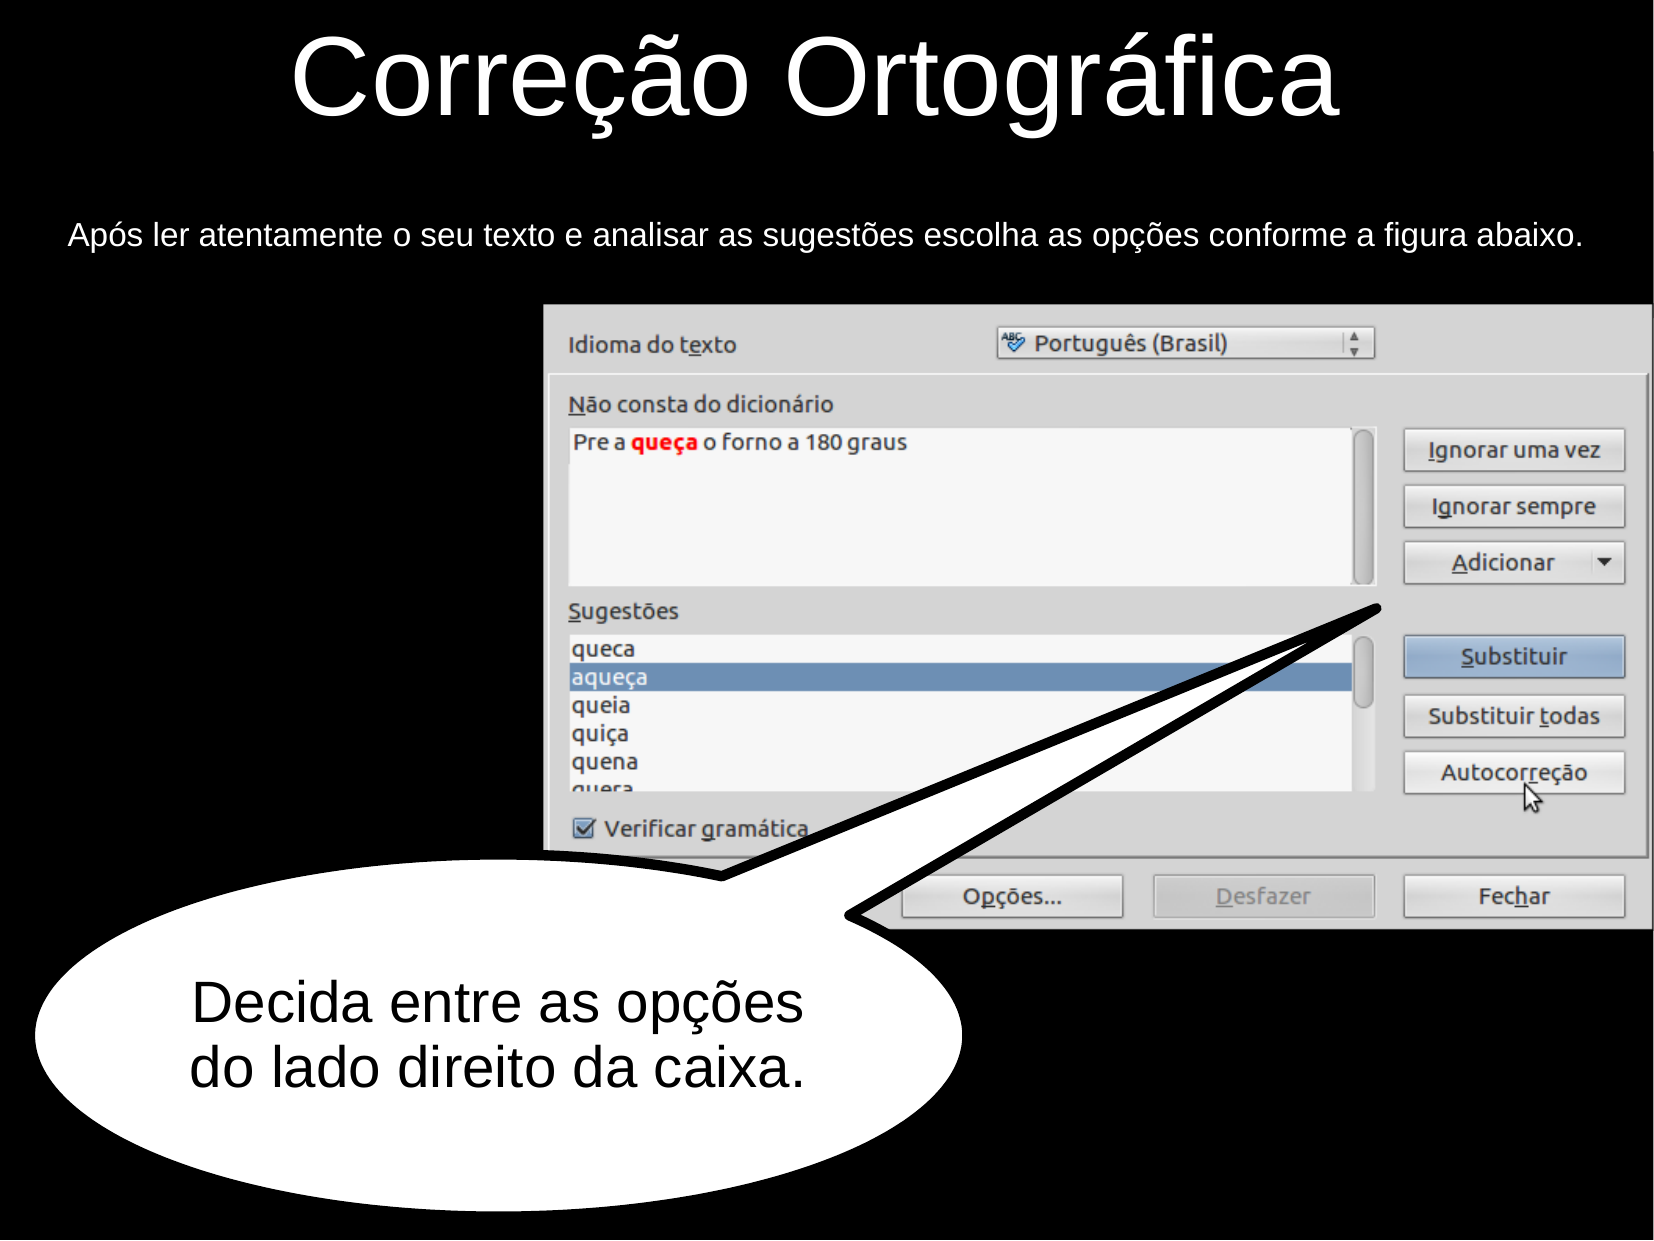

# Correção Ortográfica
Após ler atentamente o seu texto e analisar as sugestões escolha as opções conforme a figura abaixo.
Decida entre as opções do lado direito da caixa.